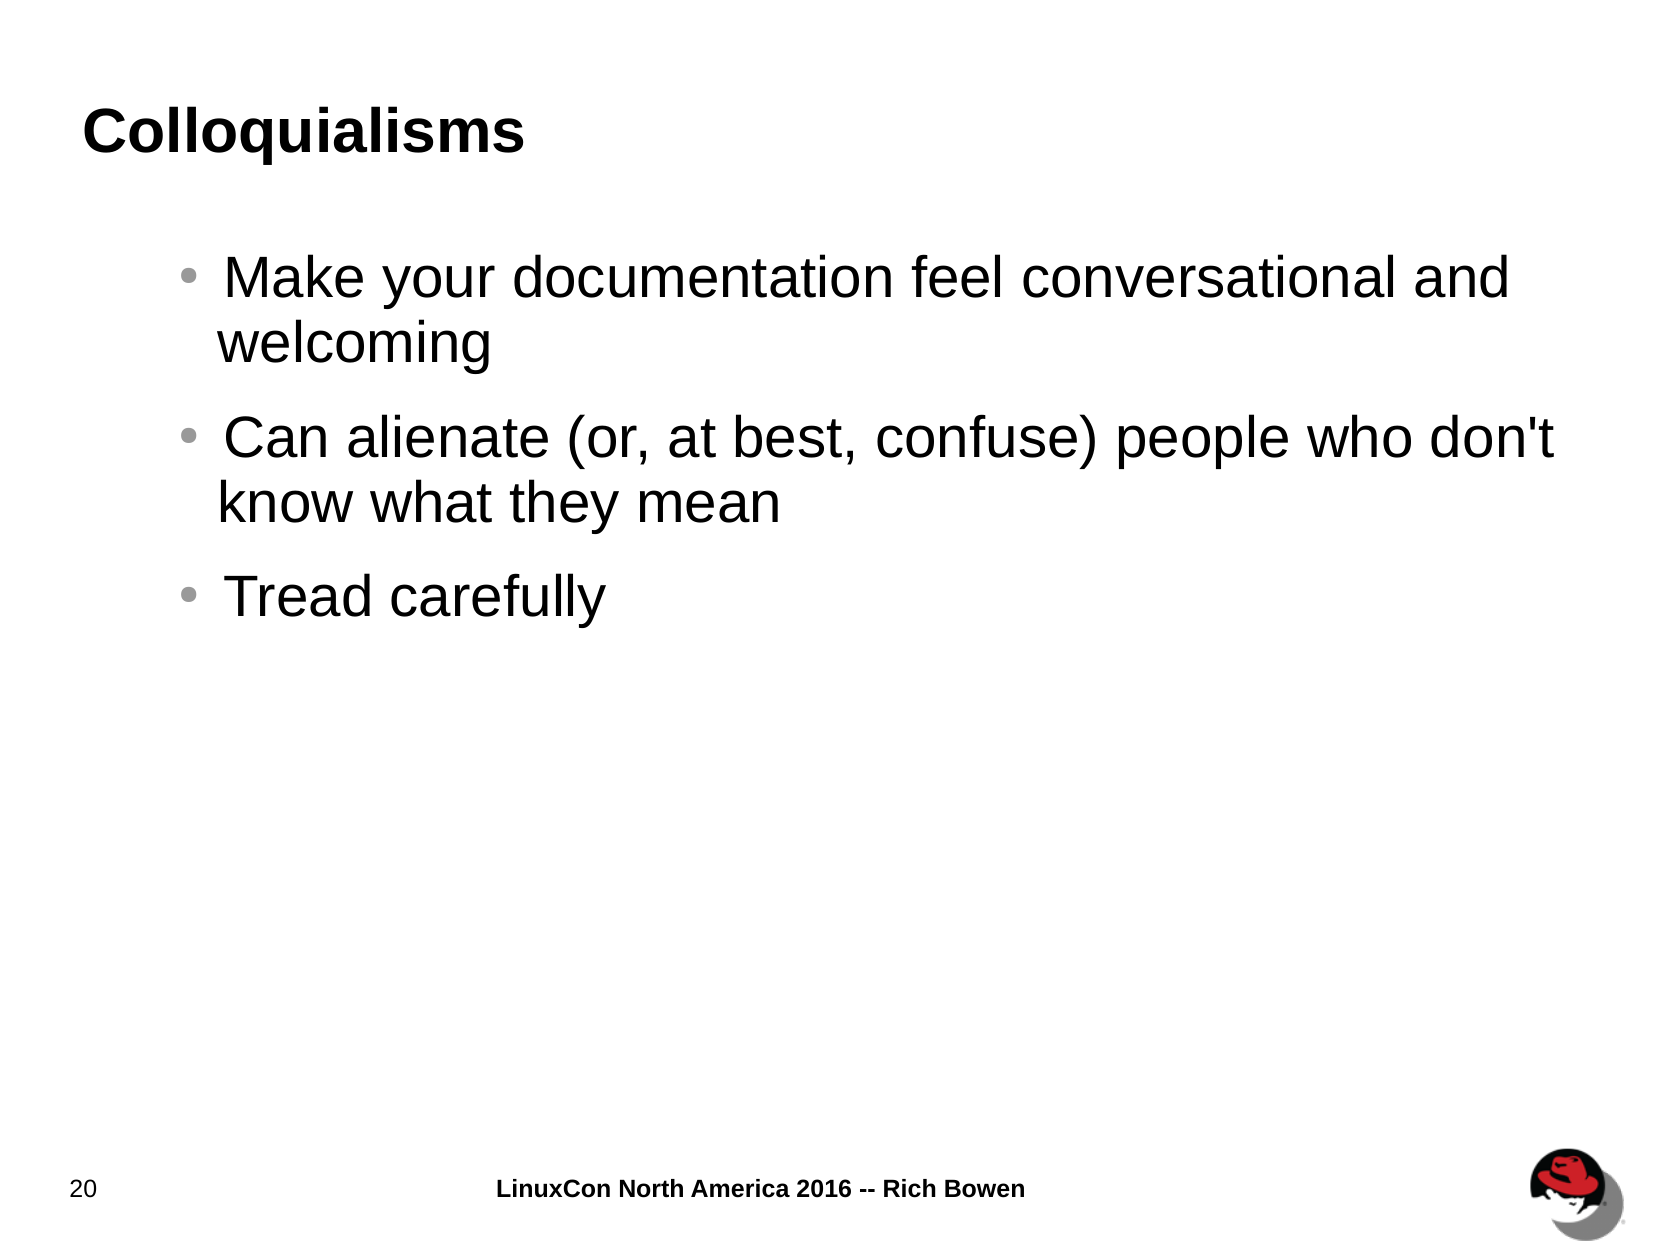

# Colloquialisms
Make your documentation feel conversational and welcoming
Can alienate (or, at best, confuse) people who don't know what they mean
Tread carefully